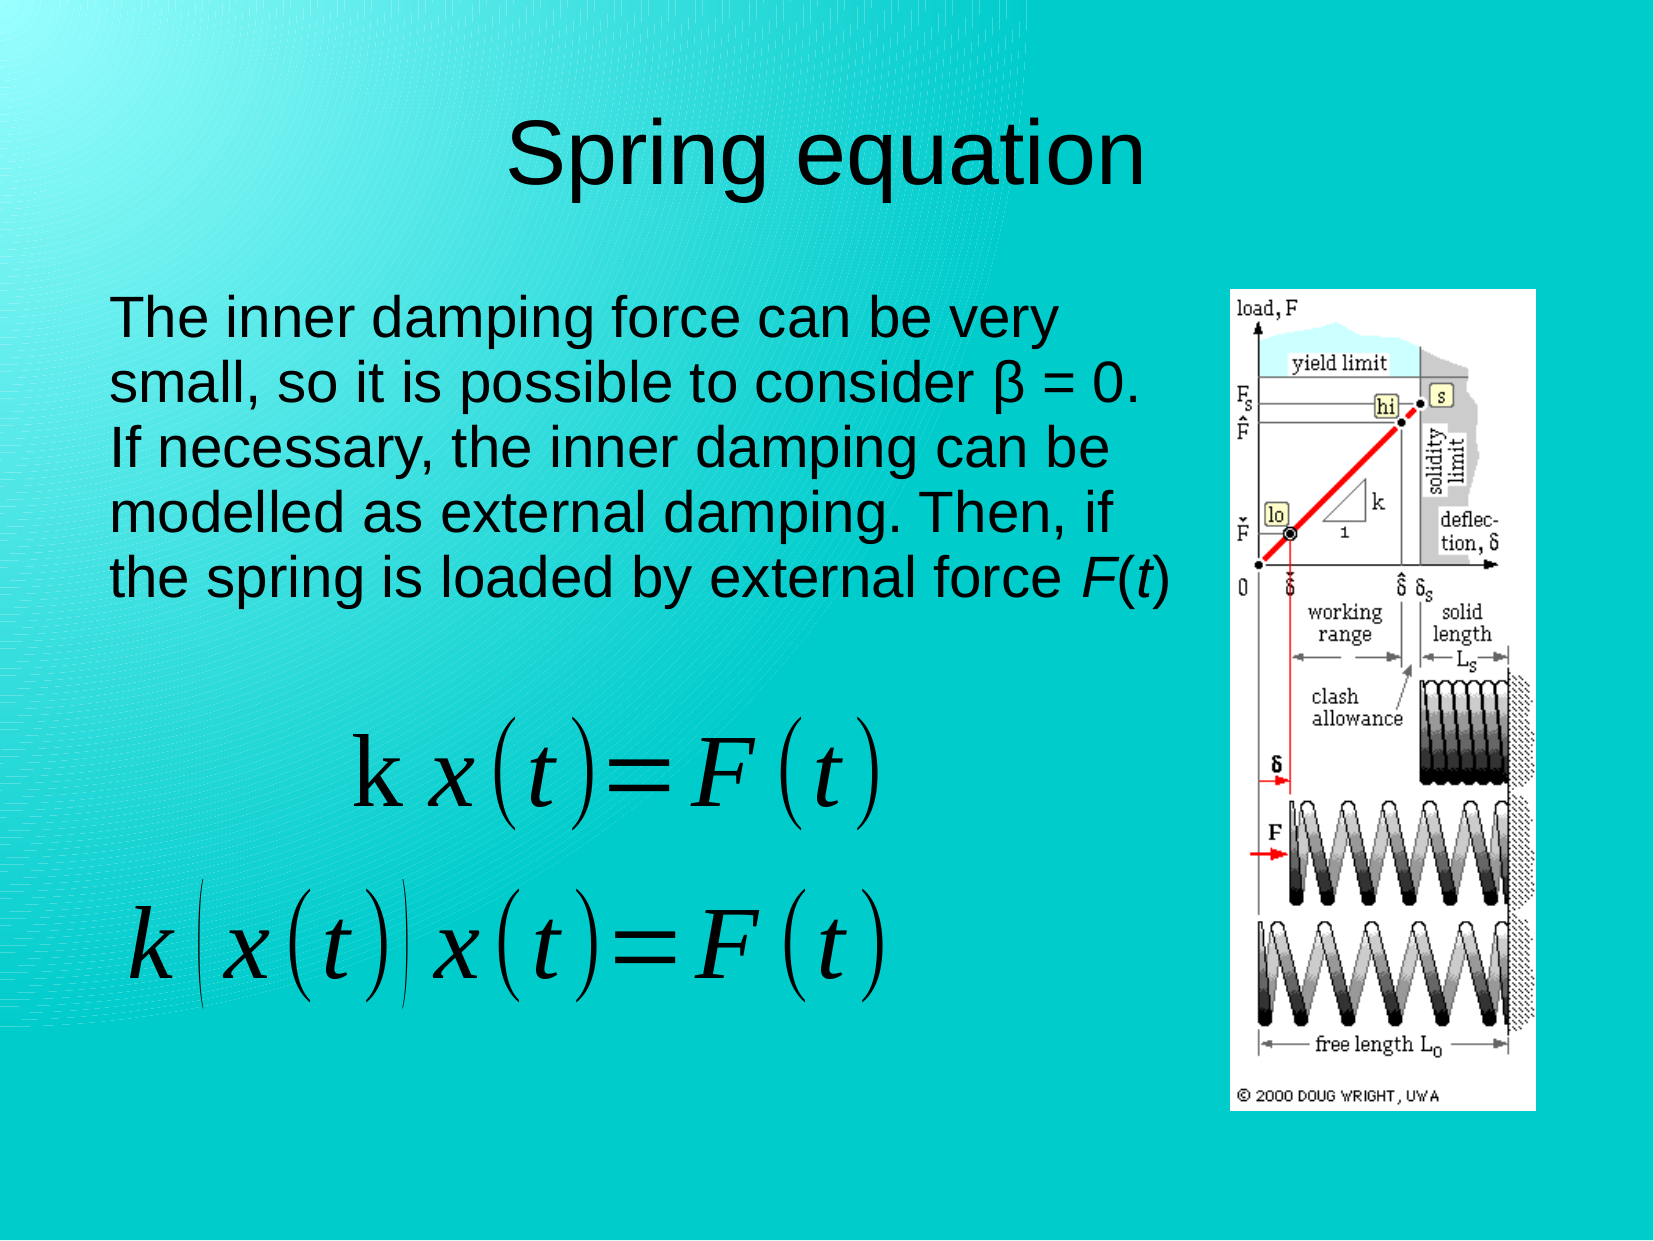

# Spring equation
The inner damping force can be very small, so it is possible to consider β = 0. If necessary, the inner damping can be modelled as external damping. Then, if the spring is loaded by external force F(t)